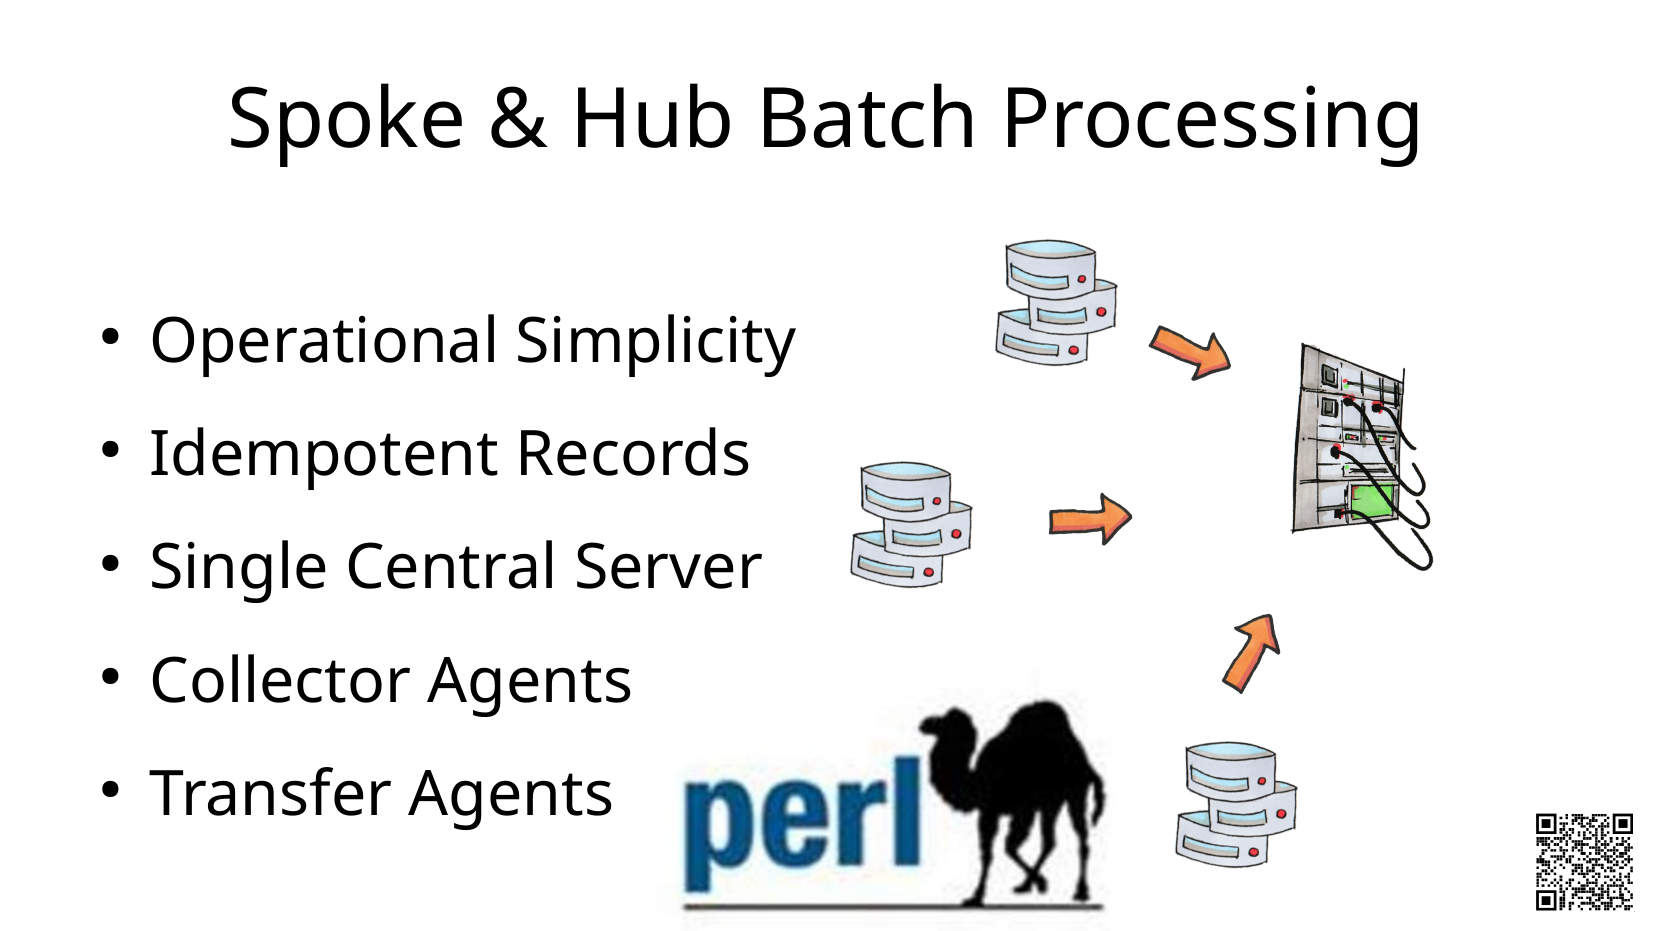

# Spoke & Hub Batch Processing
Operational Simplicity
Idempotent Records
Single Central Server
Collector Agents
Transfer Agents